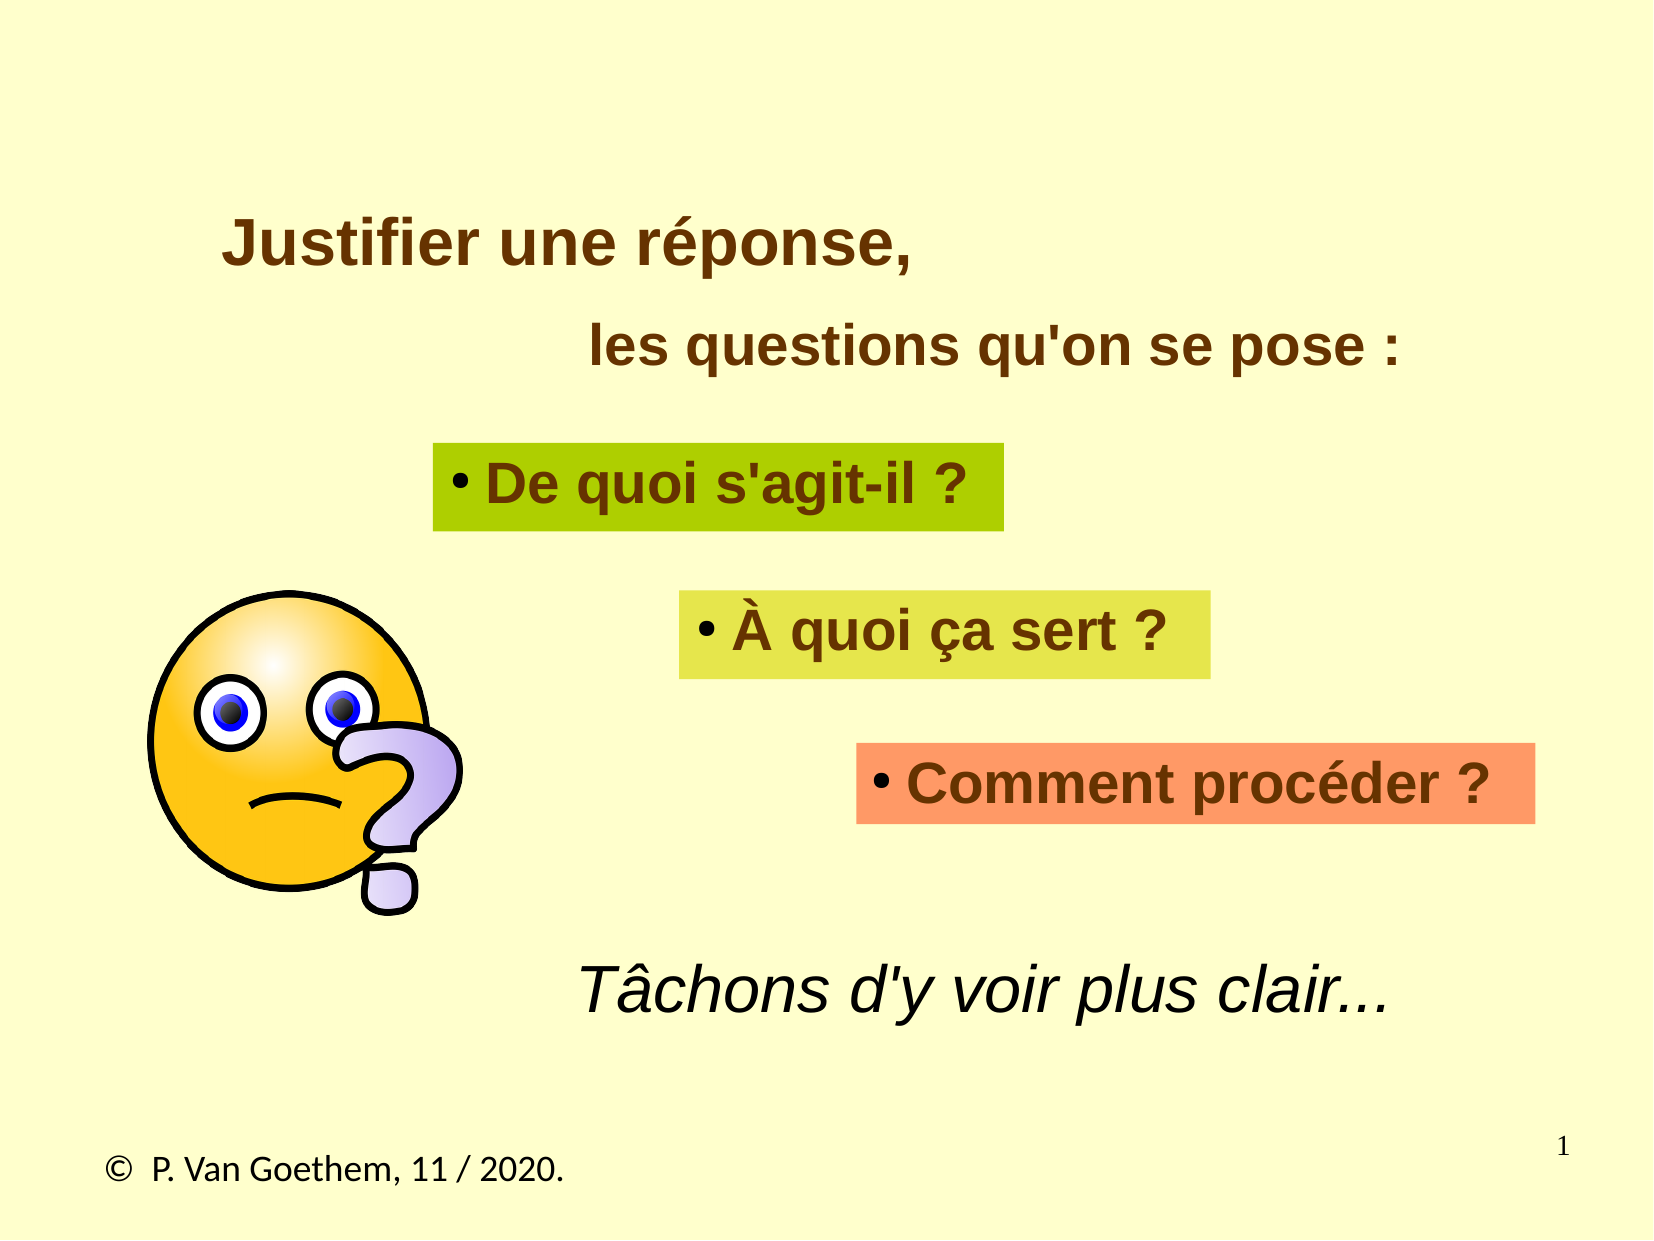

Justifier une réponse,
les questions qu'on se pose :
De quoi s'agit-il ?
À quoi ça sert ?
Comment procéder ?
Tâchons d'y voir plus clair...
1
© P. Van Goethem, 11 / 2020.